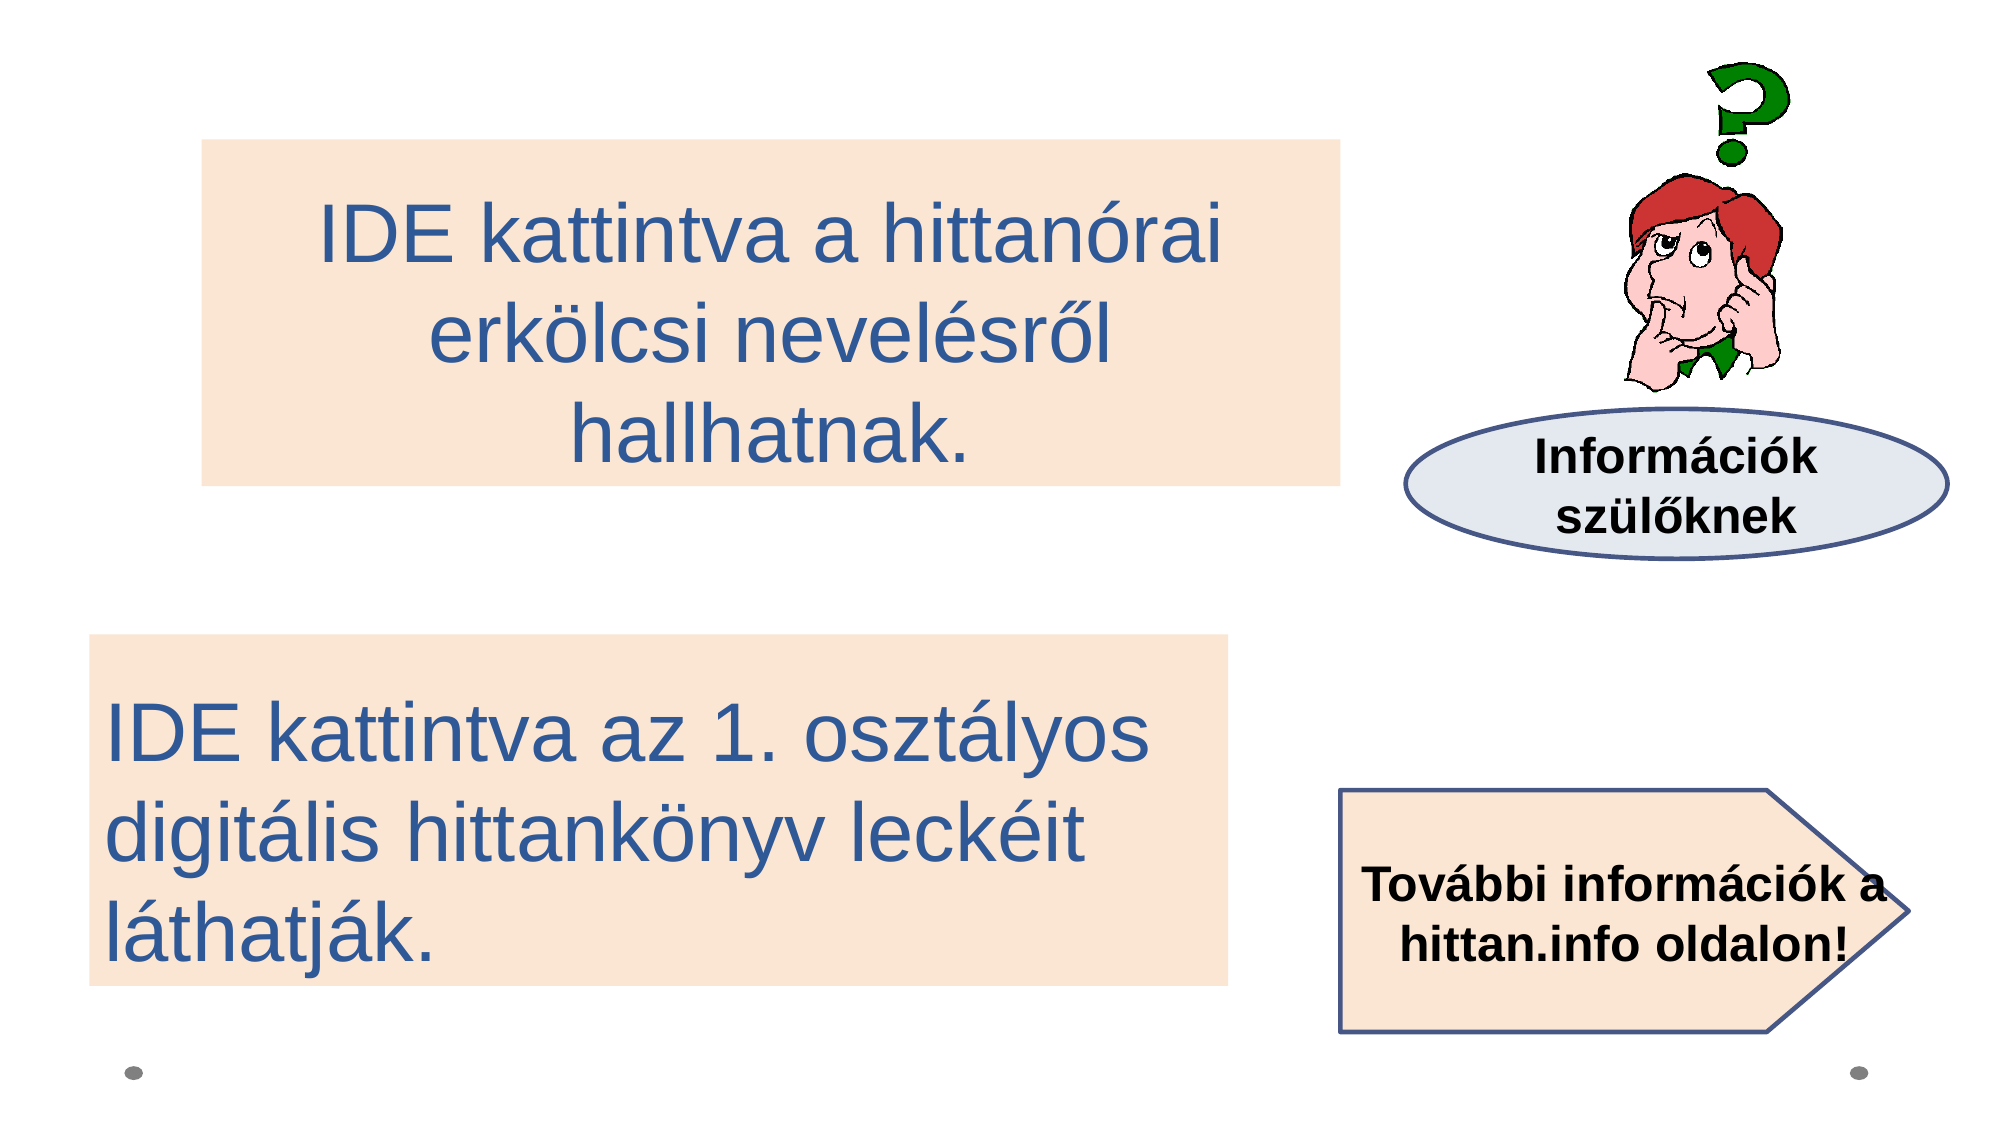

IDE kattintva a hittanórai erkölcsi nevelésről hallhatnak.
Információk szülőknek
IDE kattintva az 1. osztályos digitális hittankönyv leckéit láthatják.
További információk a hittan.info oldalon!